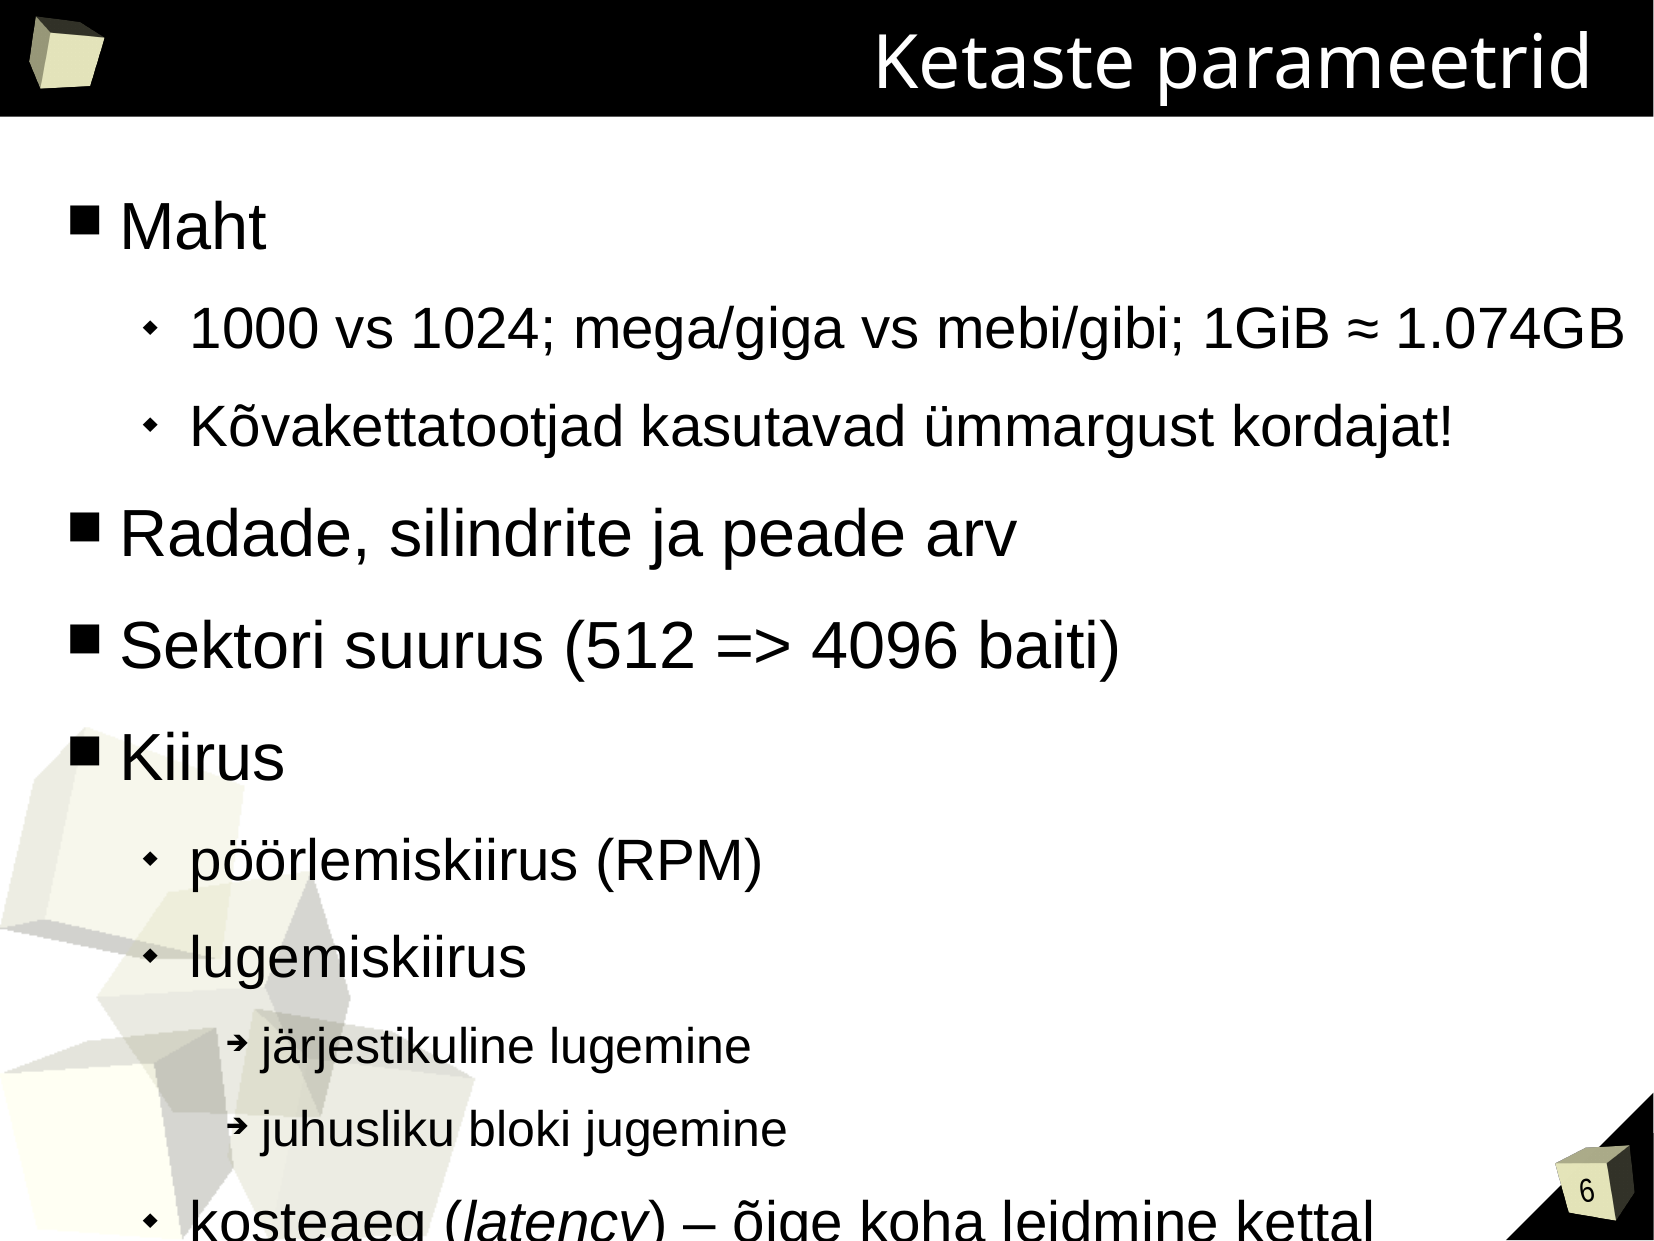

# Ketaste parameetrid
Maht
1000 vs 1024; mega/giga vs mebi/gibi; 1GiB ≈ 1.074GB
Kõvakettatootjad kasutavad ümmargust kordajat!
Radade, silindrite ja peade arv
Sektori suurus (512 => 4096 baiti)
Kiirus
pöörlemiskiirus (RPM)
lugemiskiirus
järjestikuline lugemine
juhusliku bloki jugemine
kosteaeg (latency) – õige koha leidmine kettal